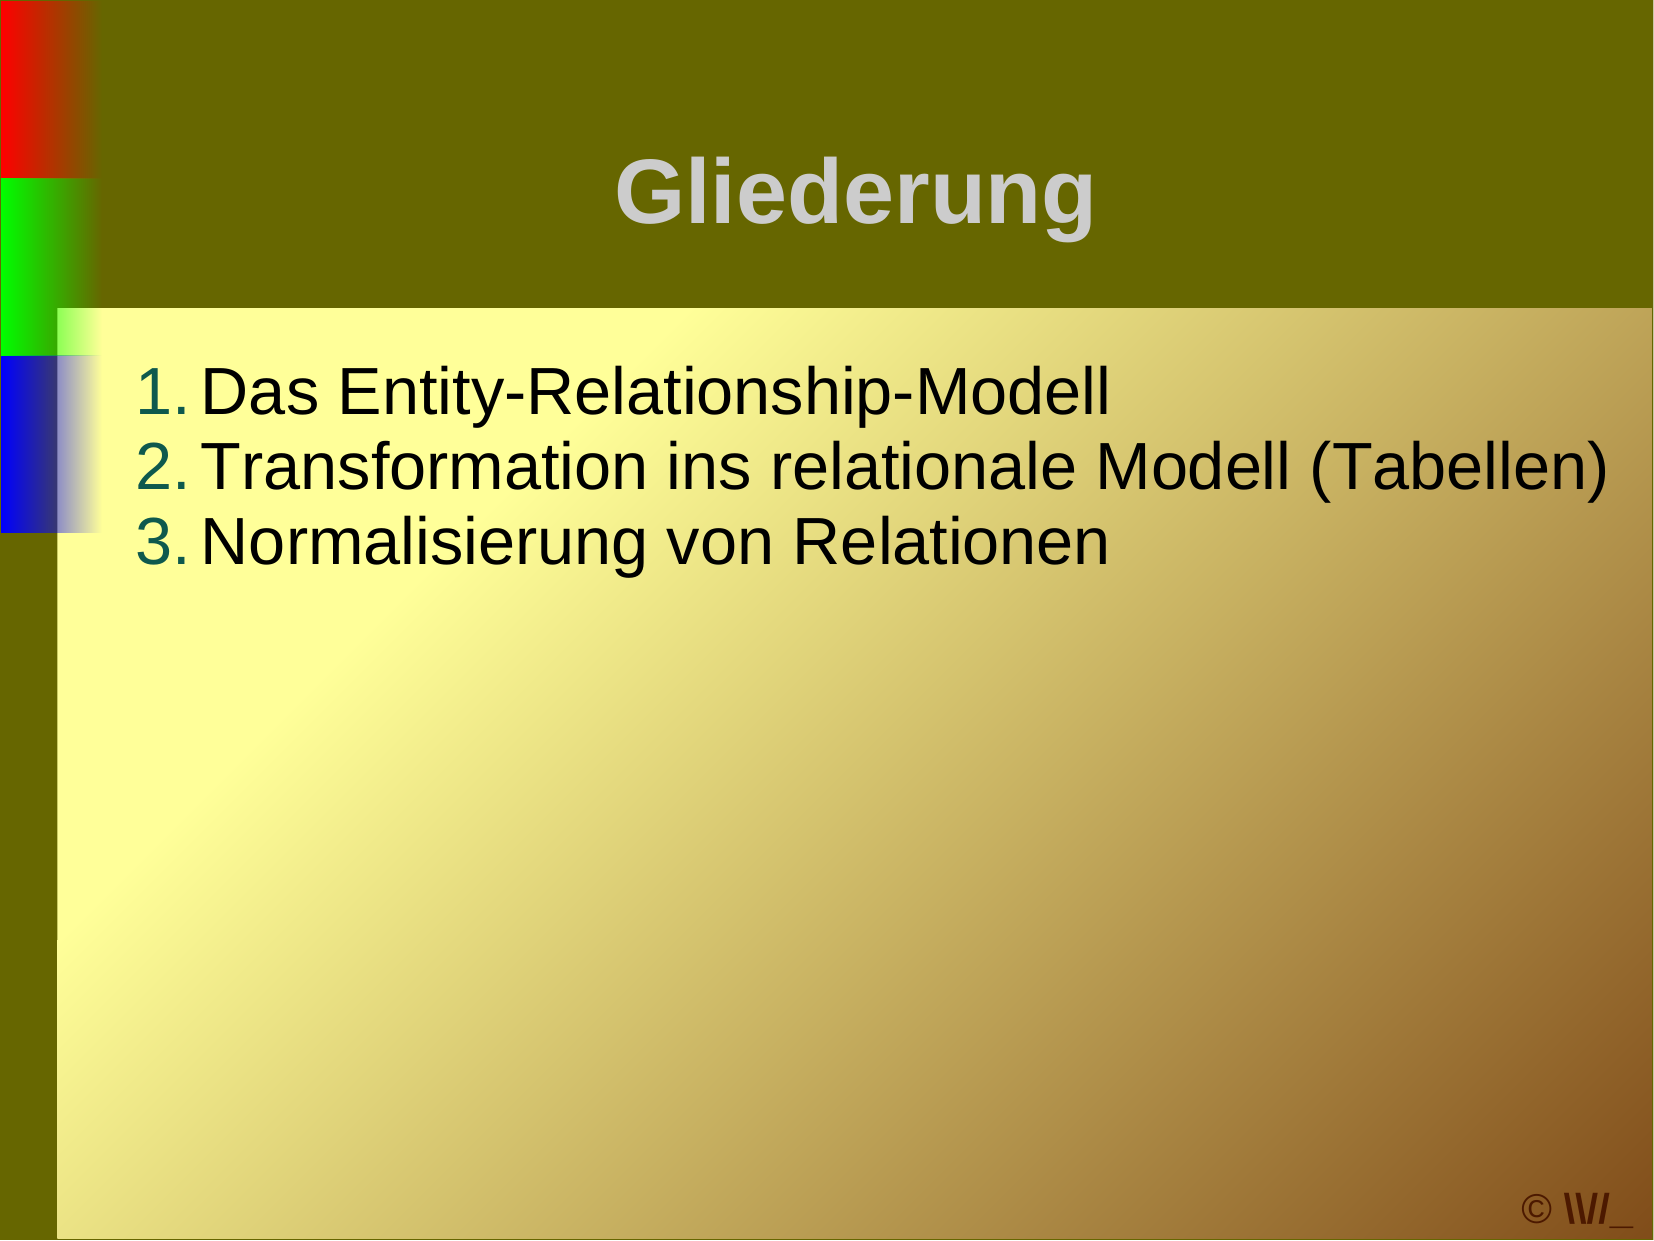

# Gliederung
Das Entity-Relationship-Modell
Transformation ins relationale Modell (Tabellen)
Normalisierung von Relationen